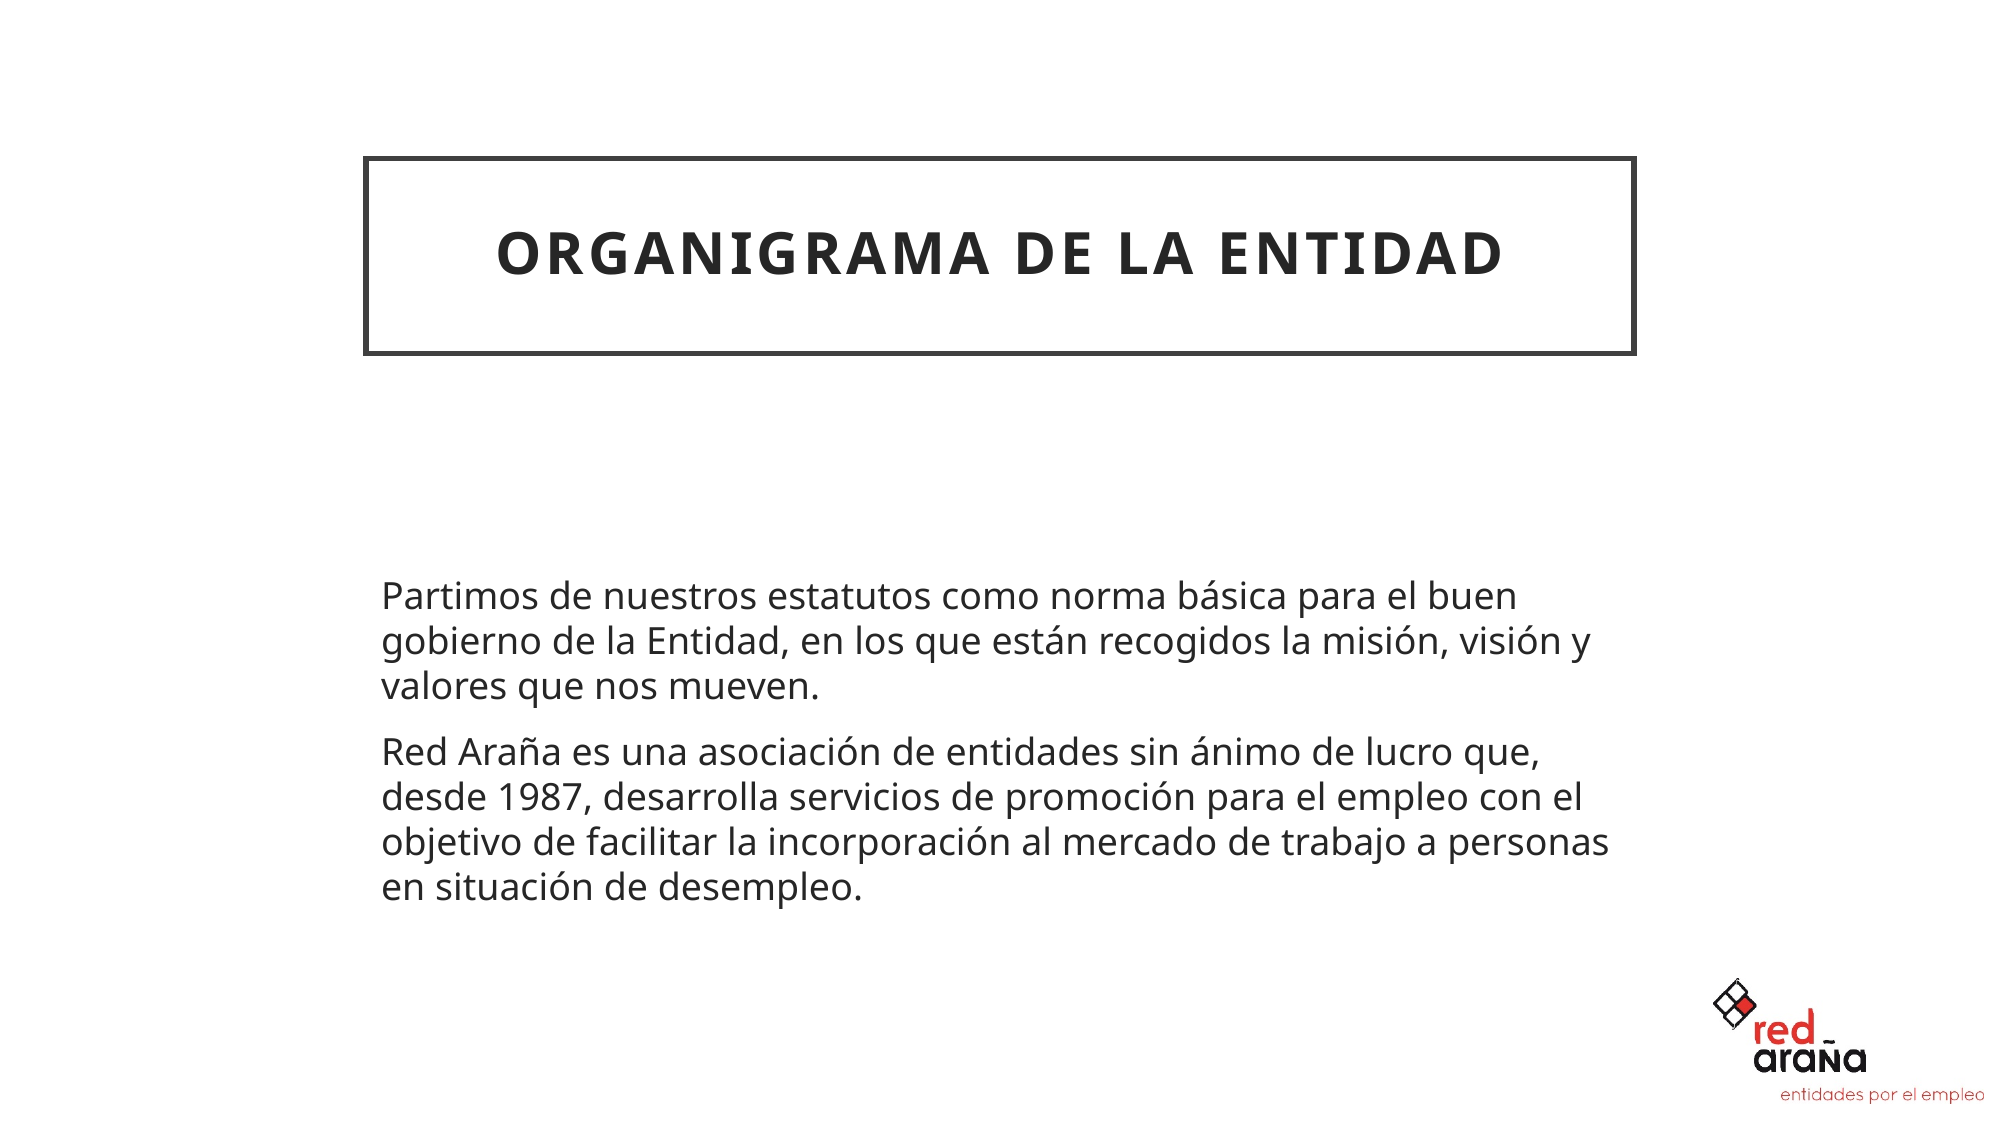

# ORGANIGRAMA DE LA ENTIDAD
Partimos de nuestros estatutos como norma básica para el buen gobierno de la Entidad, en los que están recogidos la misión, visión y valores que nos mueven.
Red Araña es una asociación de entidades sin ánimo de lucro que, desde 1987, desarrolla servicios de promoción para el empleo con el objetivo de facilitar la incorporación al mercado de trabajo a personas en situación de desempleo.